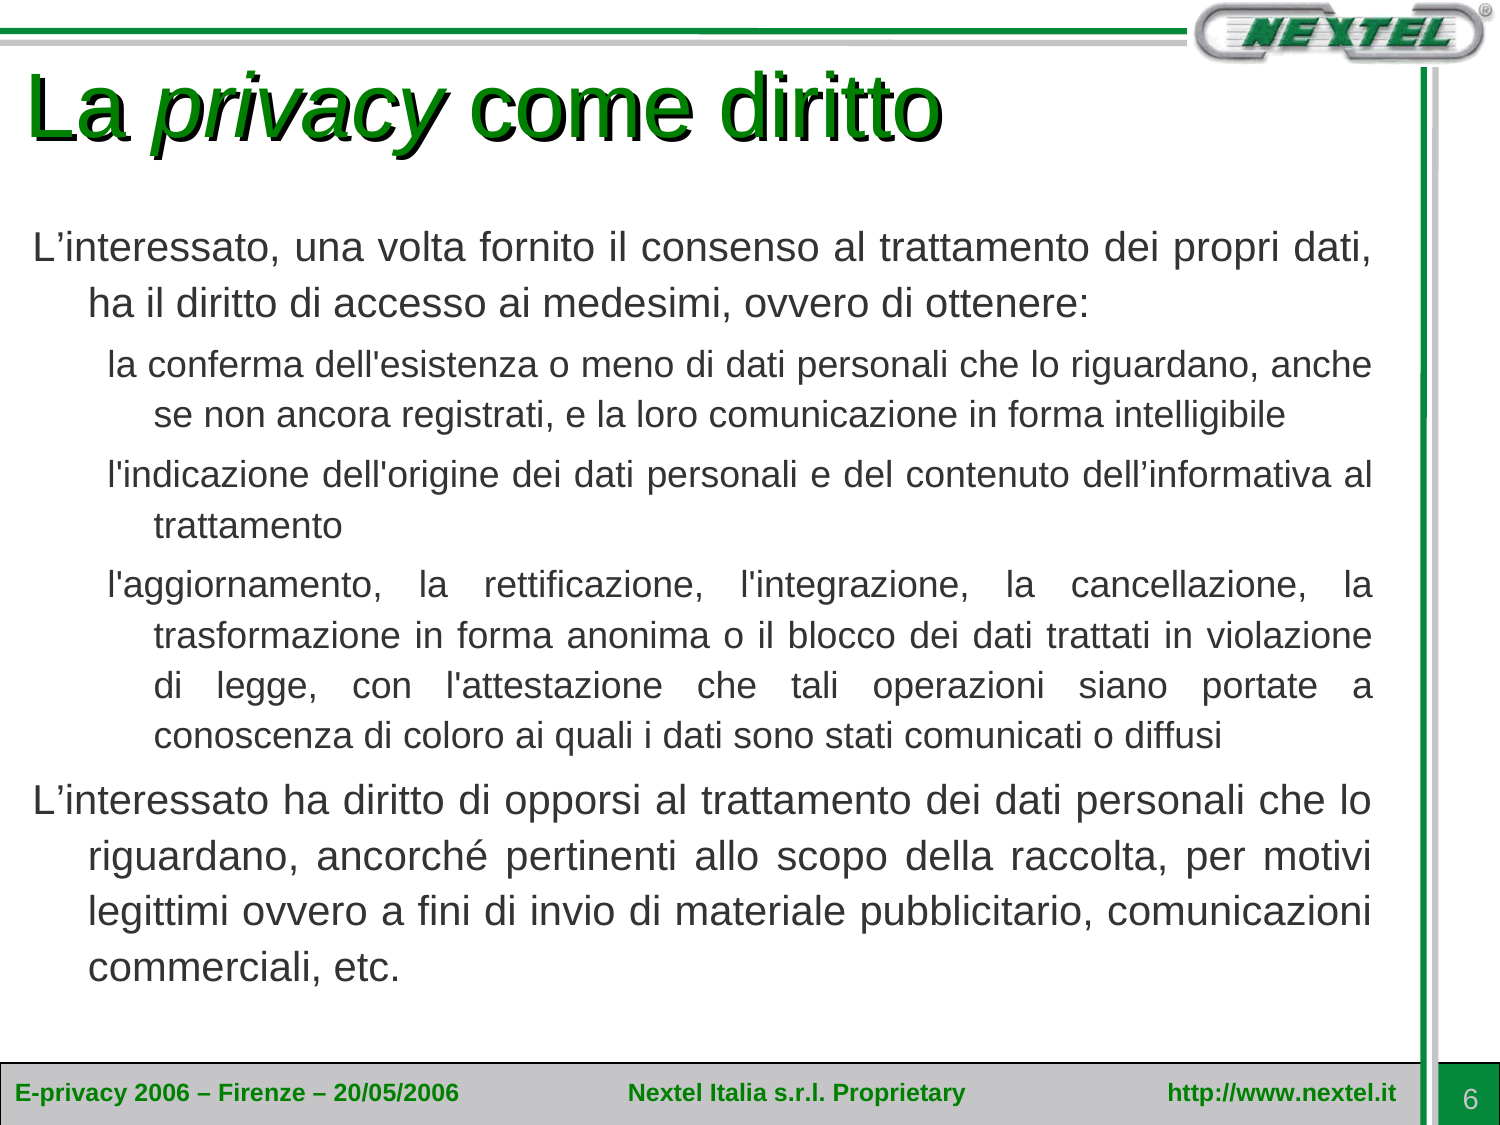

La privacy come diritto
# L’interessato, una volta fornito il consenso al trattamento dei propri dati, ha il diritto di accesso ai medesimi, ovvero di ottenere:
la conferma dell'esistenza o meno di dati personali che lo riguardano, anche se non ancora registrati, e la loro comunicazione in forma intelligibile
l'indicazione dell'origine dei dati personali e del contenuto dell’informativa al trattamento
l'aggiornamento, la rettificazione, l'integrazione, la cancellazione, la trasformazione in forma anonima o il blocco dei dati trattati in violazione di legge, con l'attestazione che tali operazioni siano portate a conoscenza di coloro ai quali i dati sono stati comunicati o diffusi
L’interessato ha diritto di opporsi al trattamento dei dati personali che lo riguardano, ancorché pertinenti allo scopo della raccolta, per motivi legittimi ovvero a fini di invio di materiale pubblicitario, comunicazioni commerciali, etc.
6